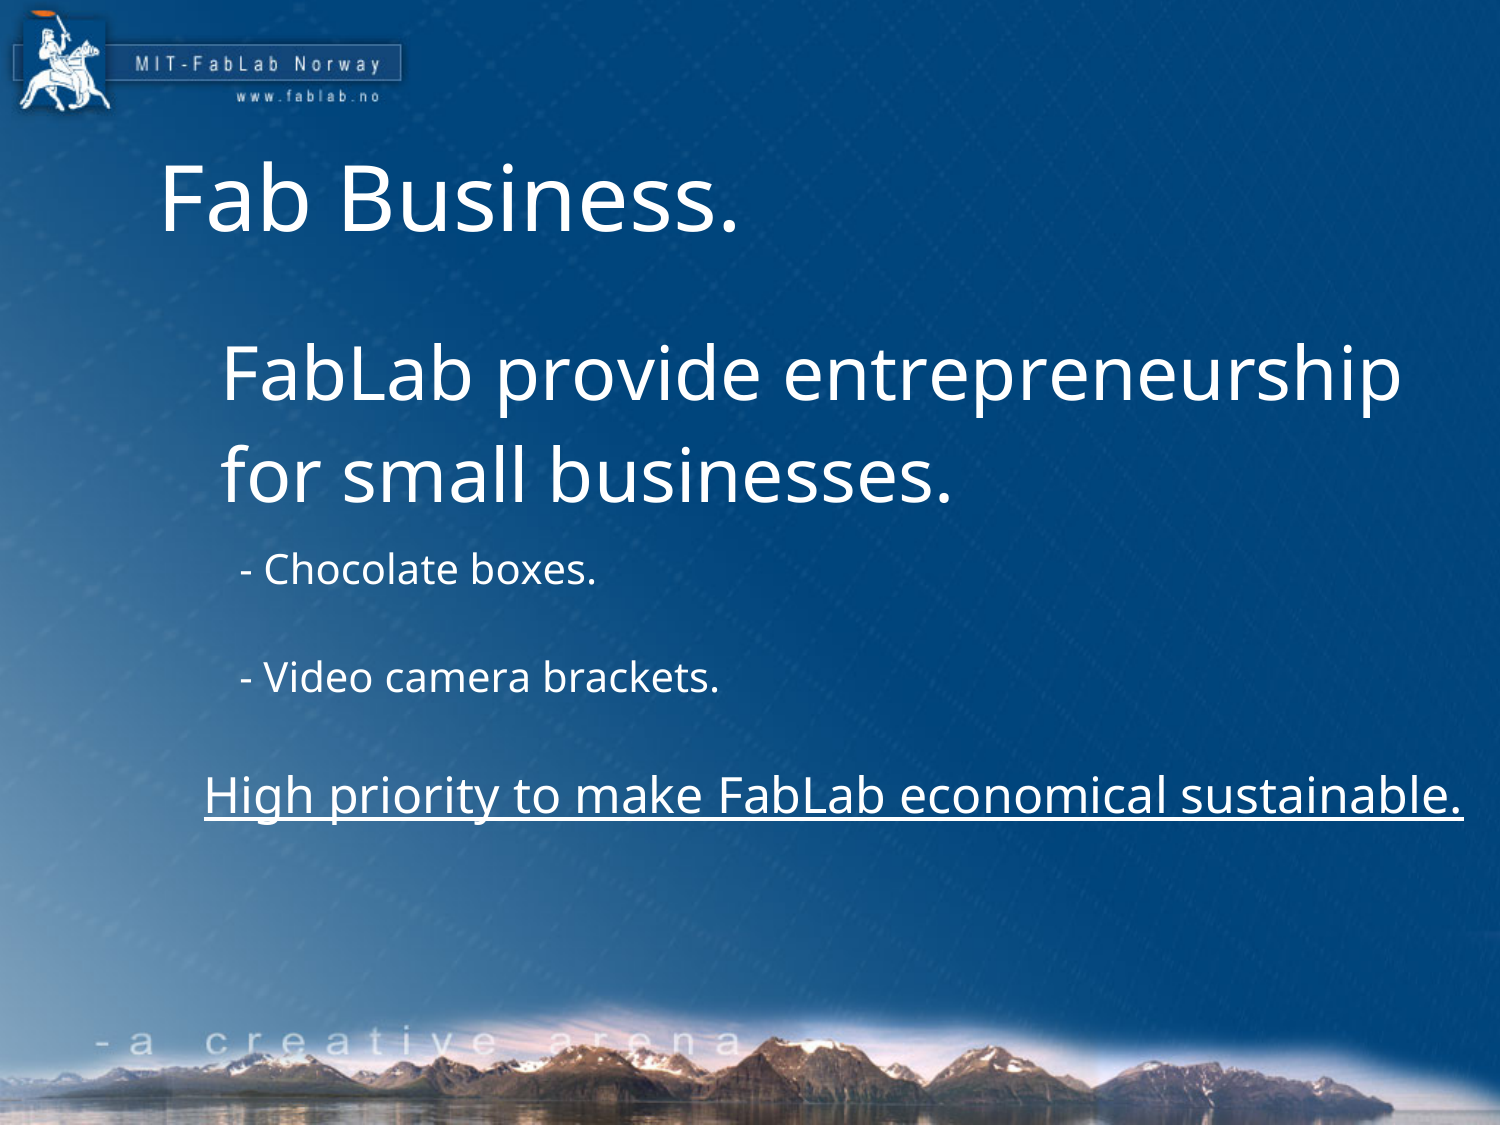

# Fab Business.
	FabLab provide entrepreneurship for small businesses.
- Chocolate boxes.
- Video camera brackets.
 High priority to make FabLab economical sustainable.